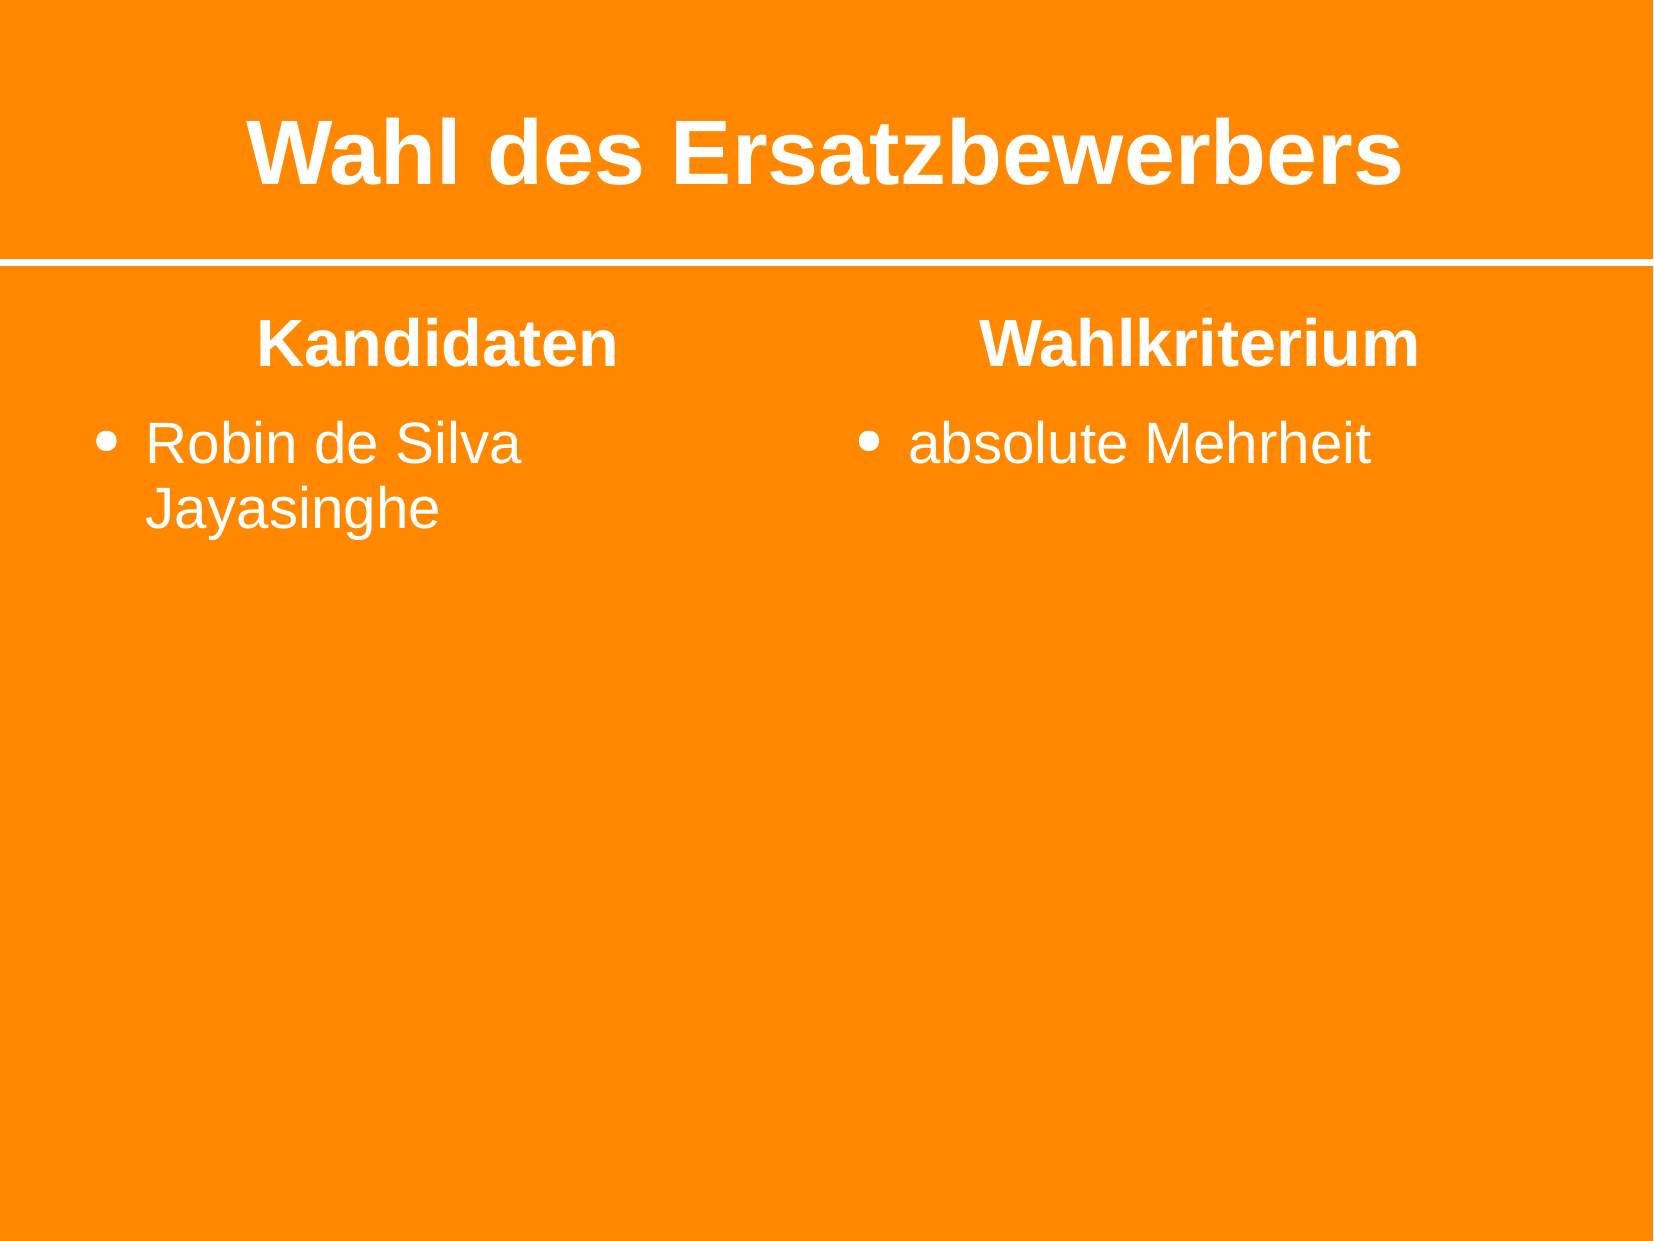

# Wahl des Ersatzbewerbers
Kandidaten
Robin de Silva Jayasinghe
Wahlkriterium
absolute Mehrheit